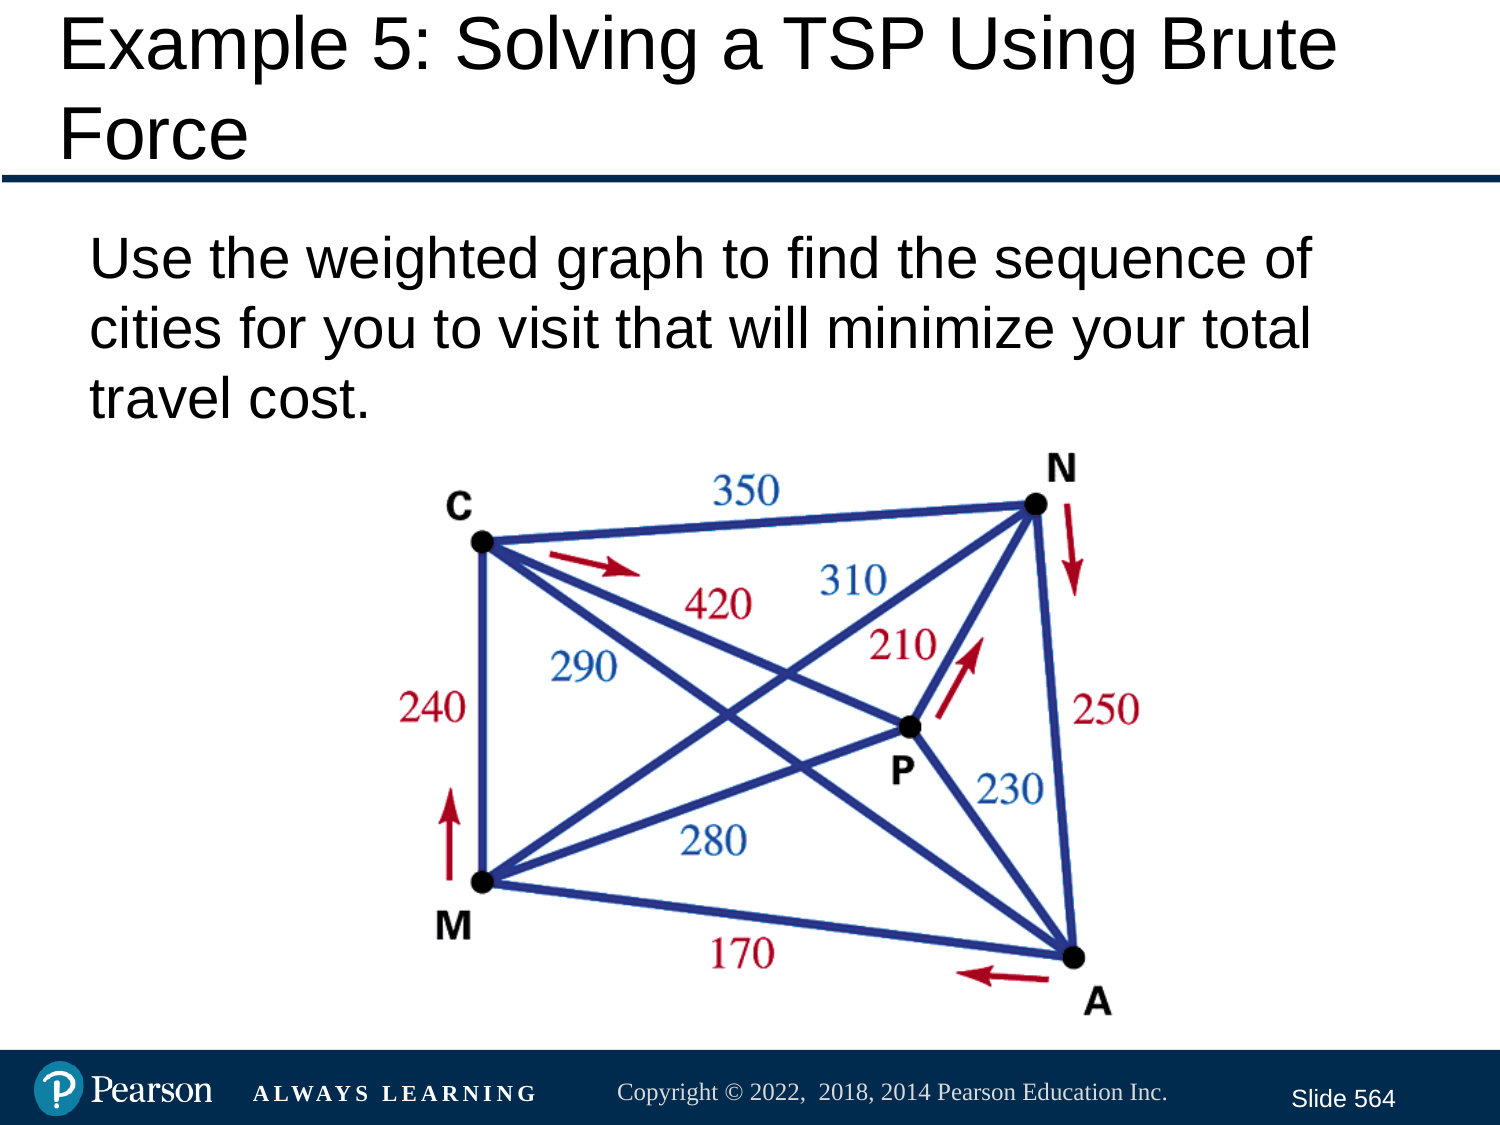

# Example 5: Solving a TSP Using Brute Force
Use the weighted graph to find the sequence of cities for you to visit that will minimize your total travel cost.